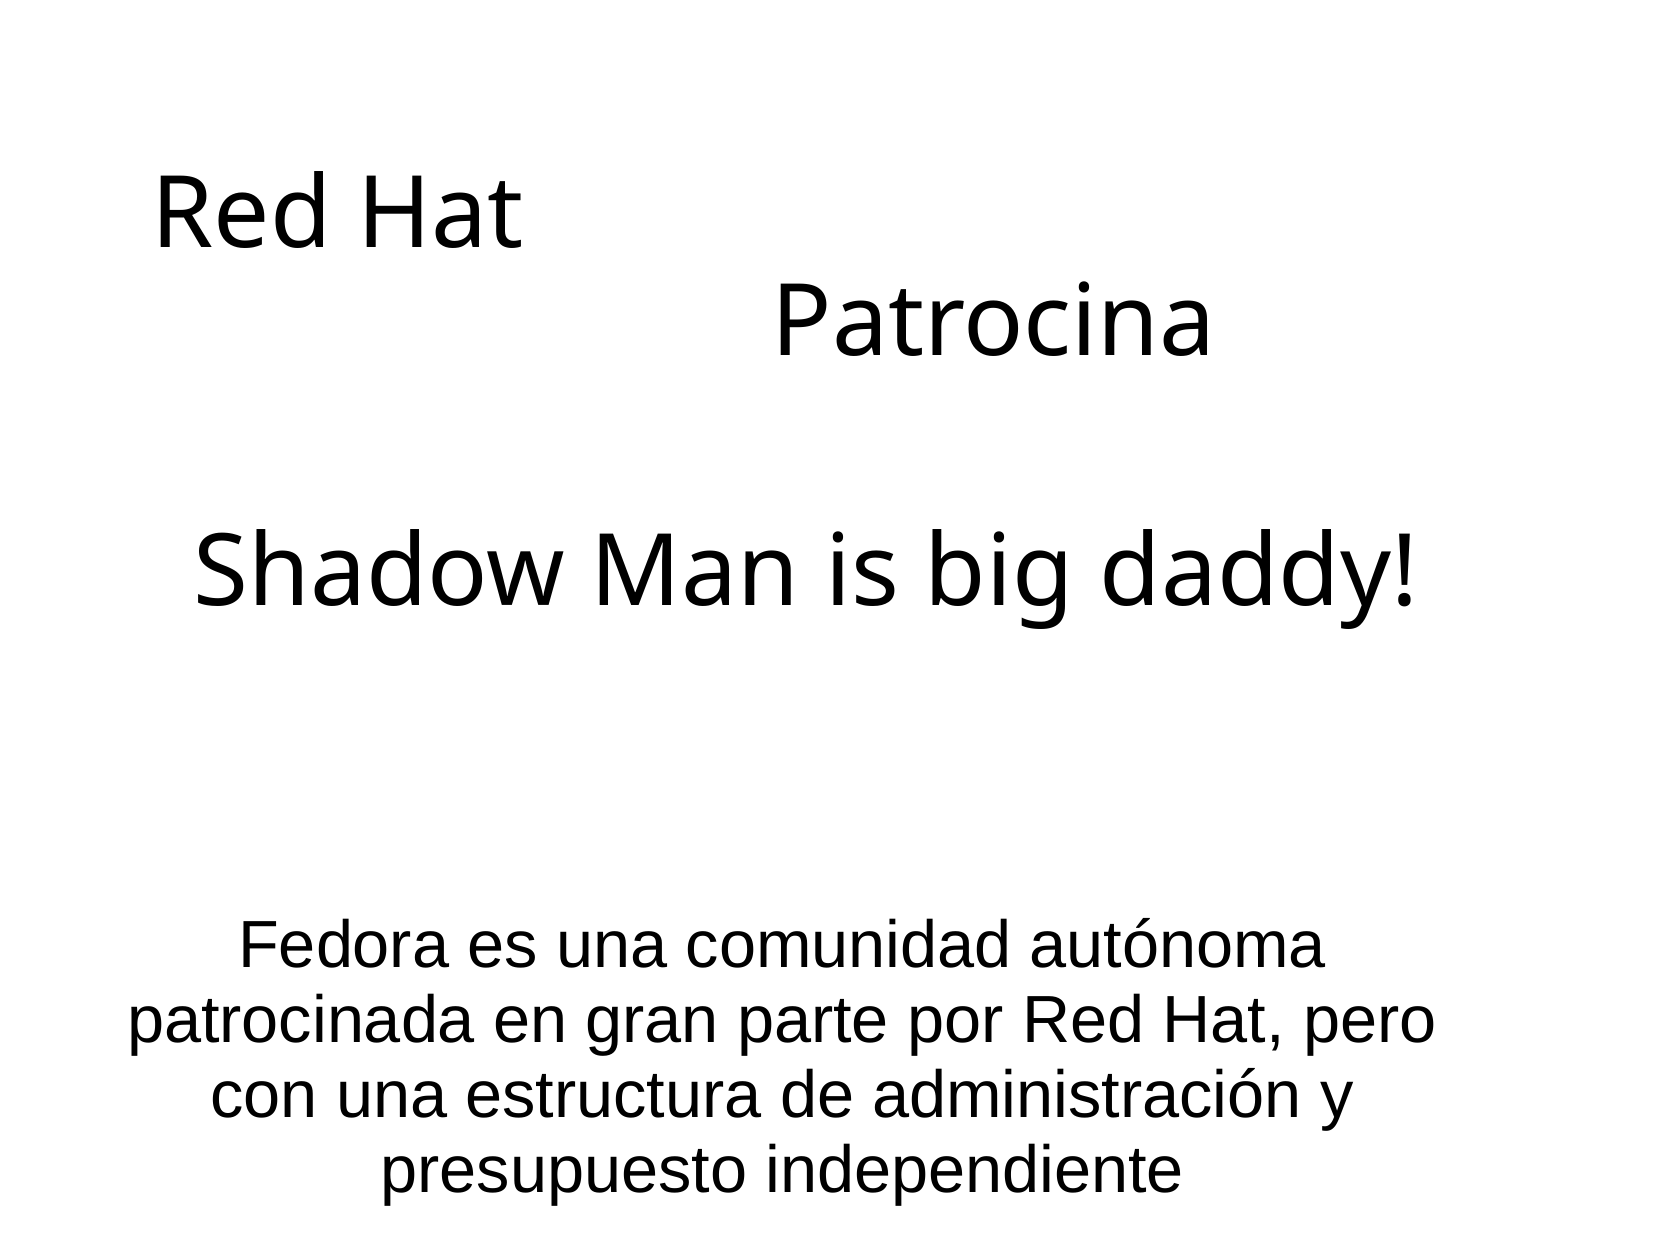

Red Hat
# Patrocina
Shadow Man is big daddy!
Fedora es una comunidad autónoma patrocinada en gran parte por Red Hat, pero con una estructura de administración y presupuesto independiente